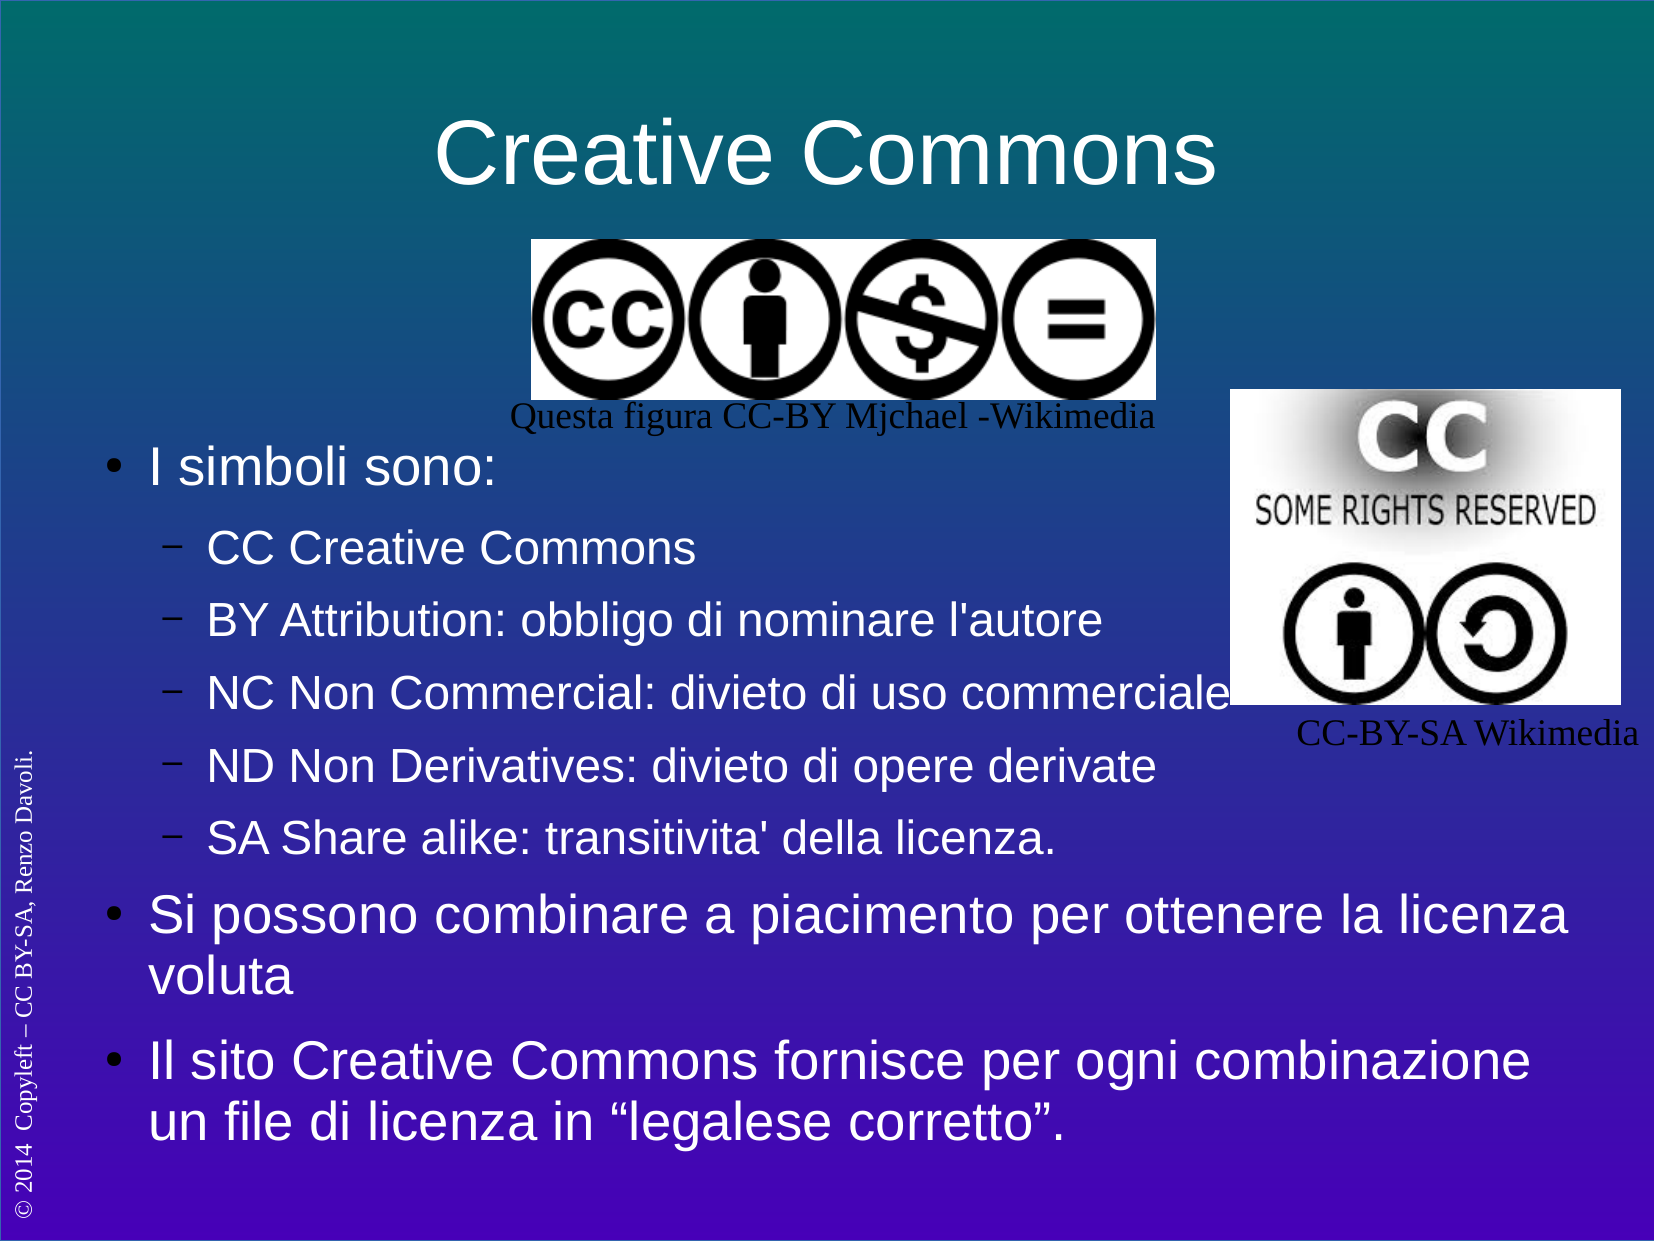

# Creative Commons
Questa figura CC-BY Mjchael -Wikimedia
I simboli sono:
CC Creative Commons
BY Attribution: obbligo di nominare l'autore
NC Non Commercial: divieto di uso commerciale
ND Non Derivatives: divieto di opere derivate
SA Share alike: transitivita' della licenza.
Si possono combinare a piacimento per ottenere la licenza voluta
Il sito Creative Commons fornisce per ogni combinazione un file di licenza in “legalese corretto”.
CC-BY-SA Wikimedia